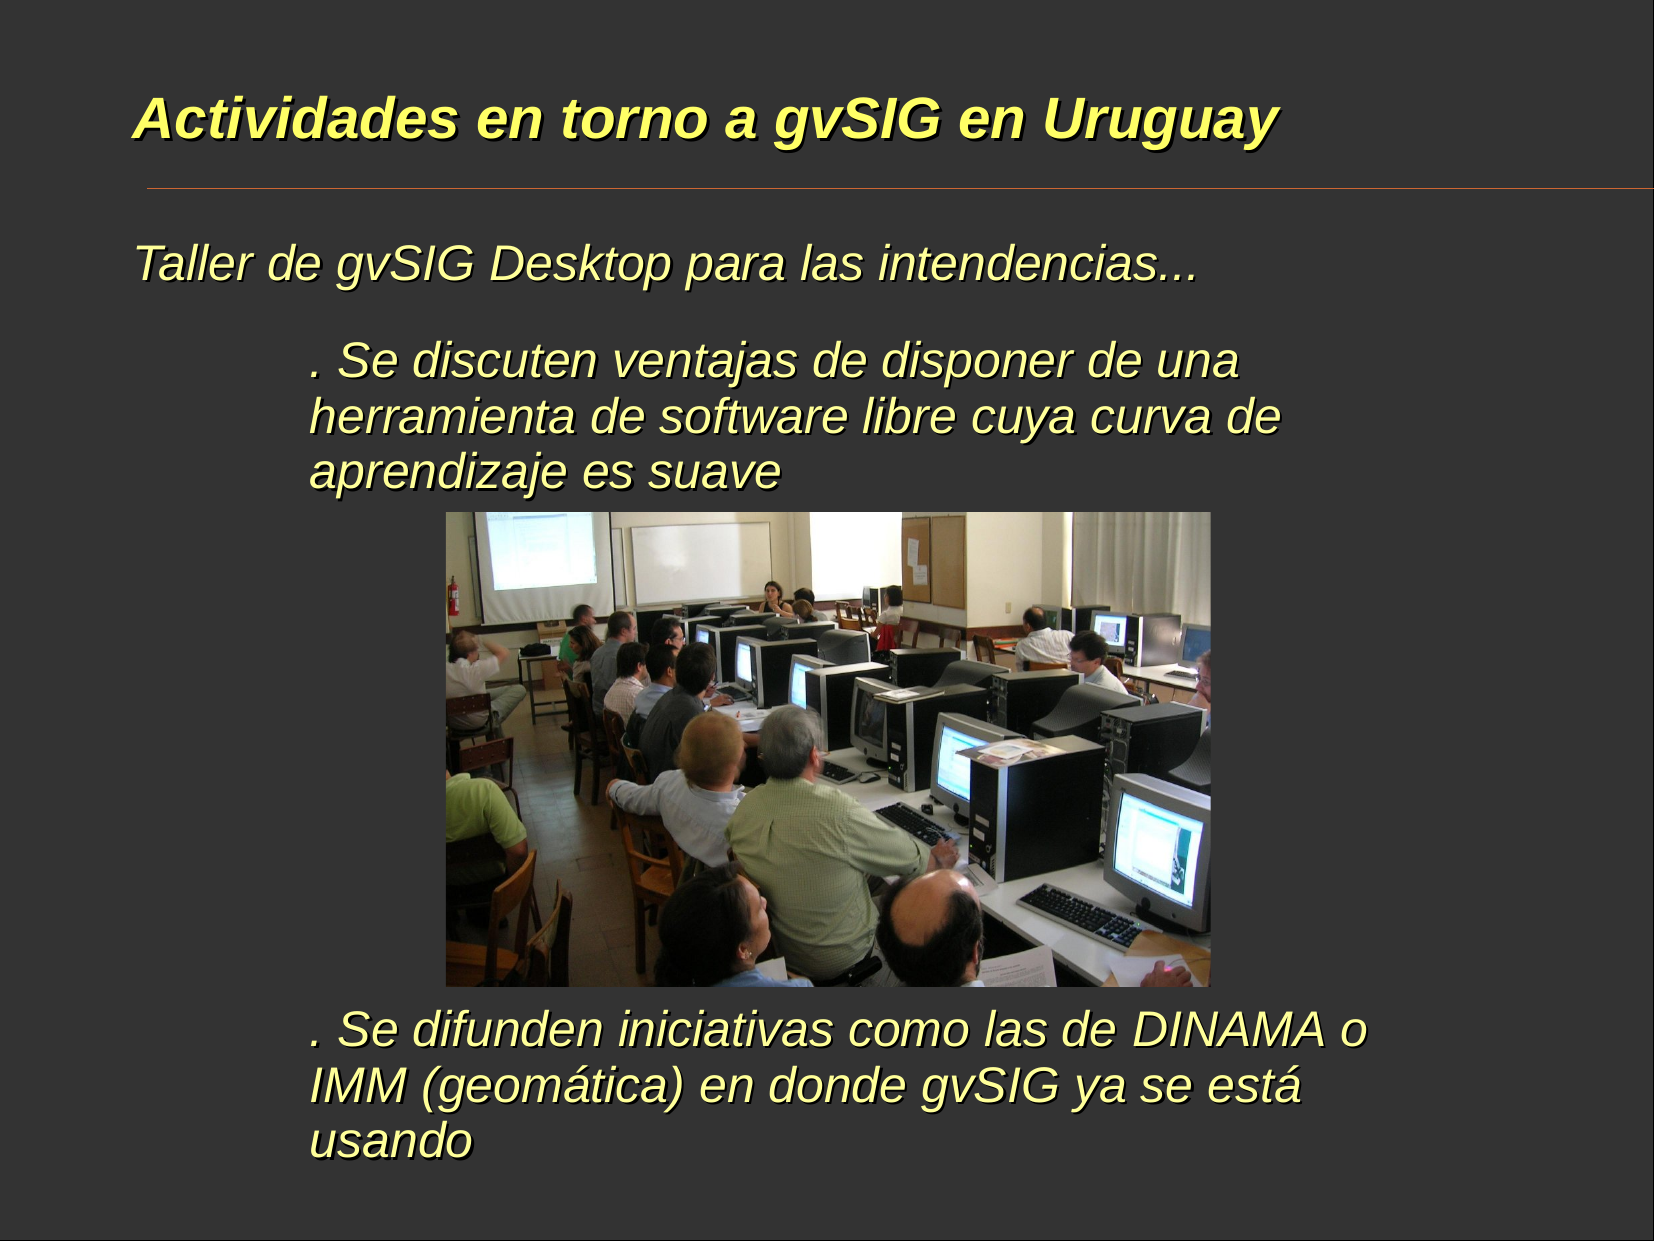

Actividades en torno a gvSIG en Uruguay
Taller de gvSIG Desktop para las intendencias...
. Se discuten ventajas de disponer de una herramienta de software libre cuya curva de aprendizaje es suave
. Se difunden iniciativas como las de DINAMA o IMM (geomática) en donde gvSIG ya se está usando